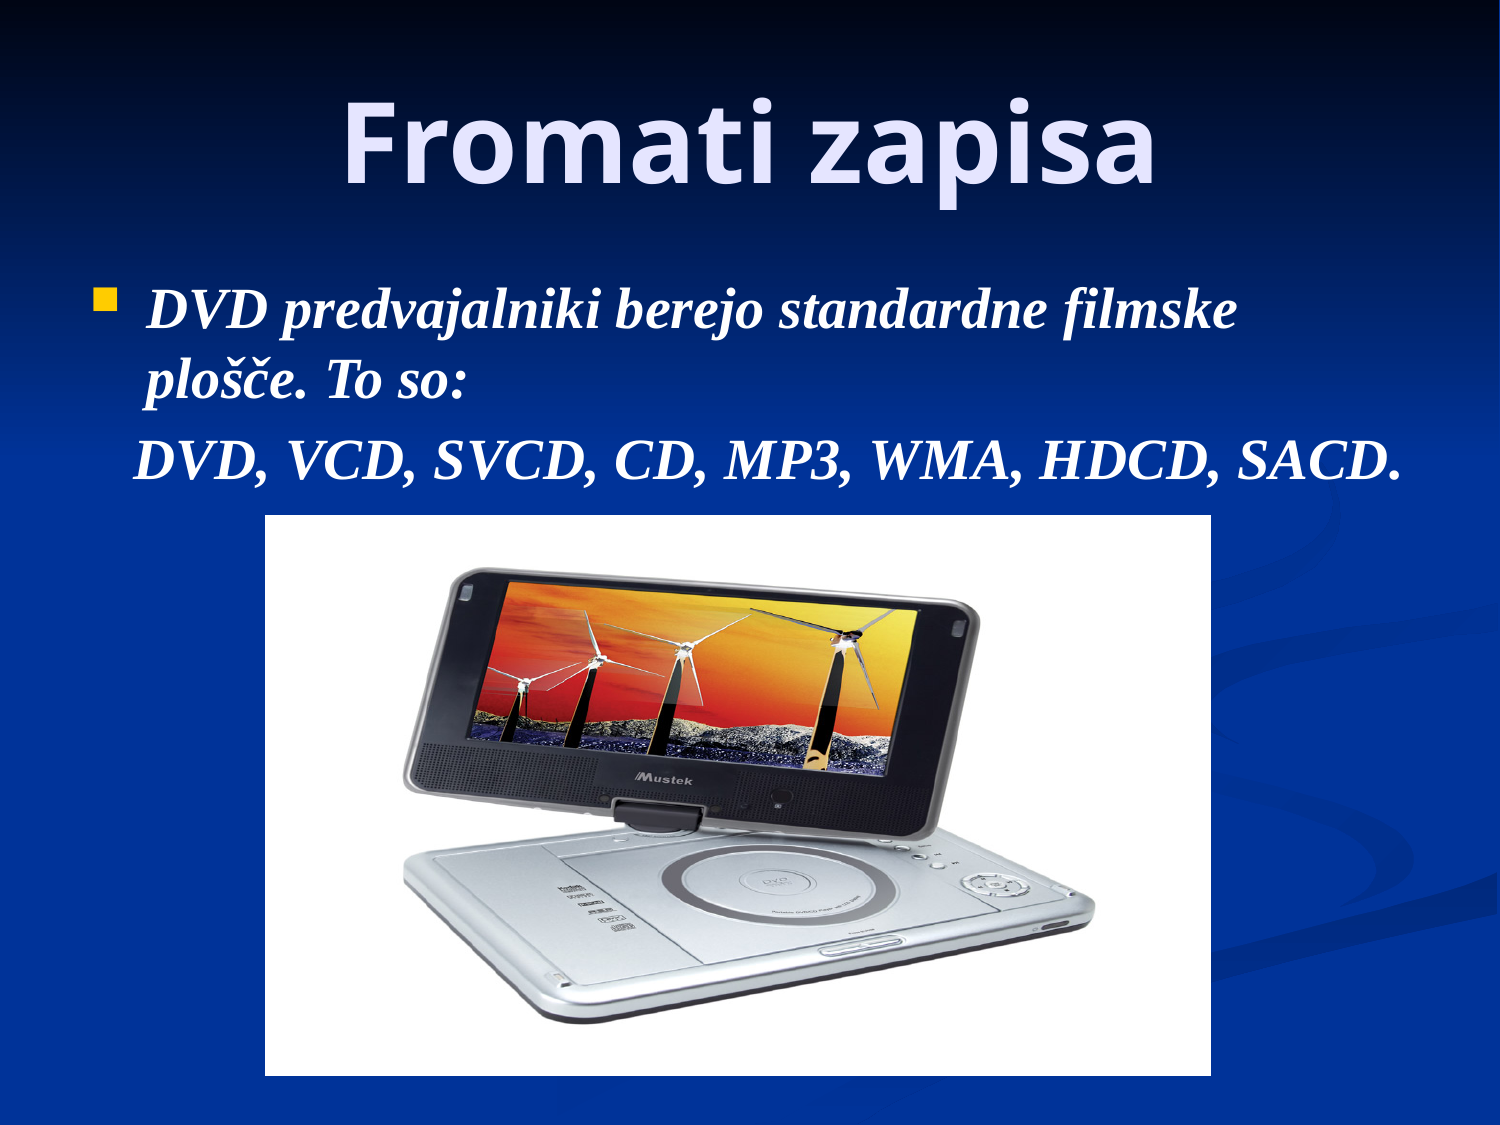

# Fromati zapisa
DVD predvajalniki berejo standardne filmske plošče. To so:
 DVD, VCD, SVCD, CD, MP3, WMA, HDCD, SACD.